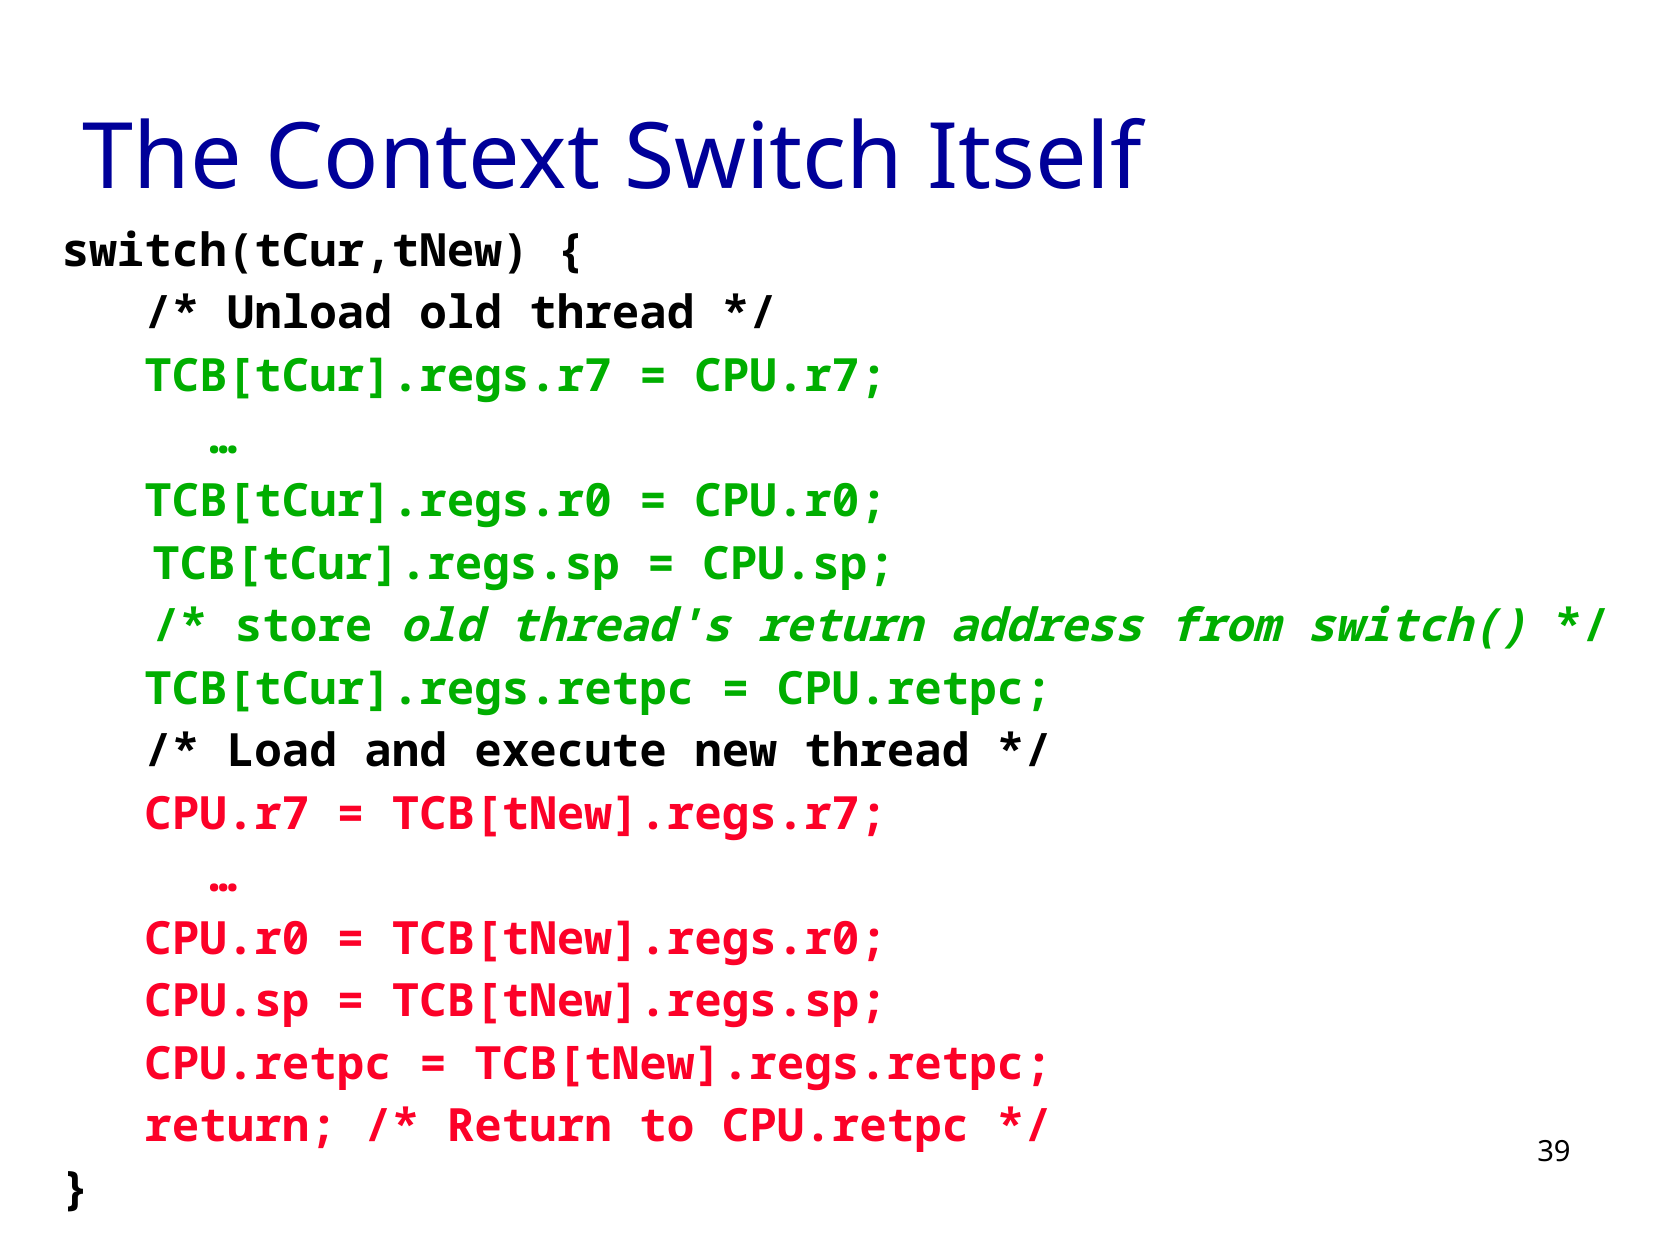

# The Context Switch Itself
	switch(tCur,tNew) {
	 /* Unload old thread */
	 TCB[tCur].regs.r7 = CPU.r7;
			…
	 TCB[tCur].regs.r0 = CPU.r0;
 TCB[tCur].regs.sp = CPU.sp;
 /* store old thread's return address from switch() */
	 TCB[tCur].regs.retpc = CPU.retpc;
	 /* Load and execute new thread */
	 CPU.r7 = TCB[tNew].regs.r7;
			…
	 CPU.r0 = TCB[tNew].regs.r0;
	 CPU.sp = TCB[tNew].regs.sp;
	 CPU.retpc = TCB[tNew].regs.retpc;
	 return; /* Return to CPU.retpc */
	}
39